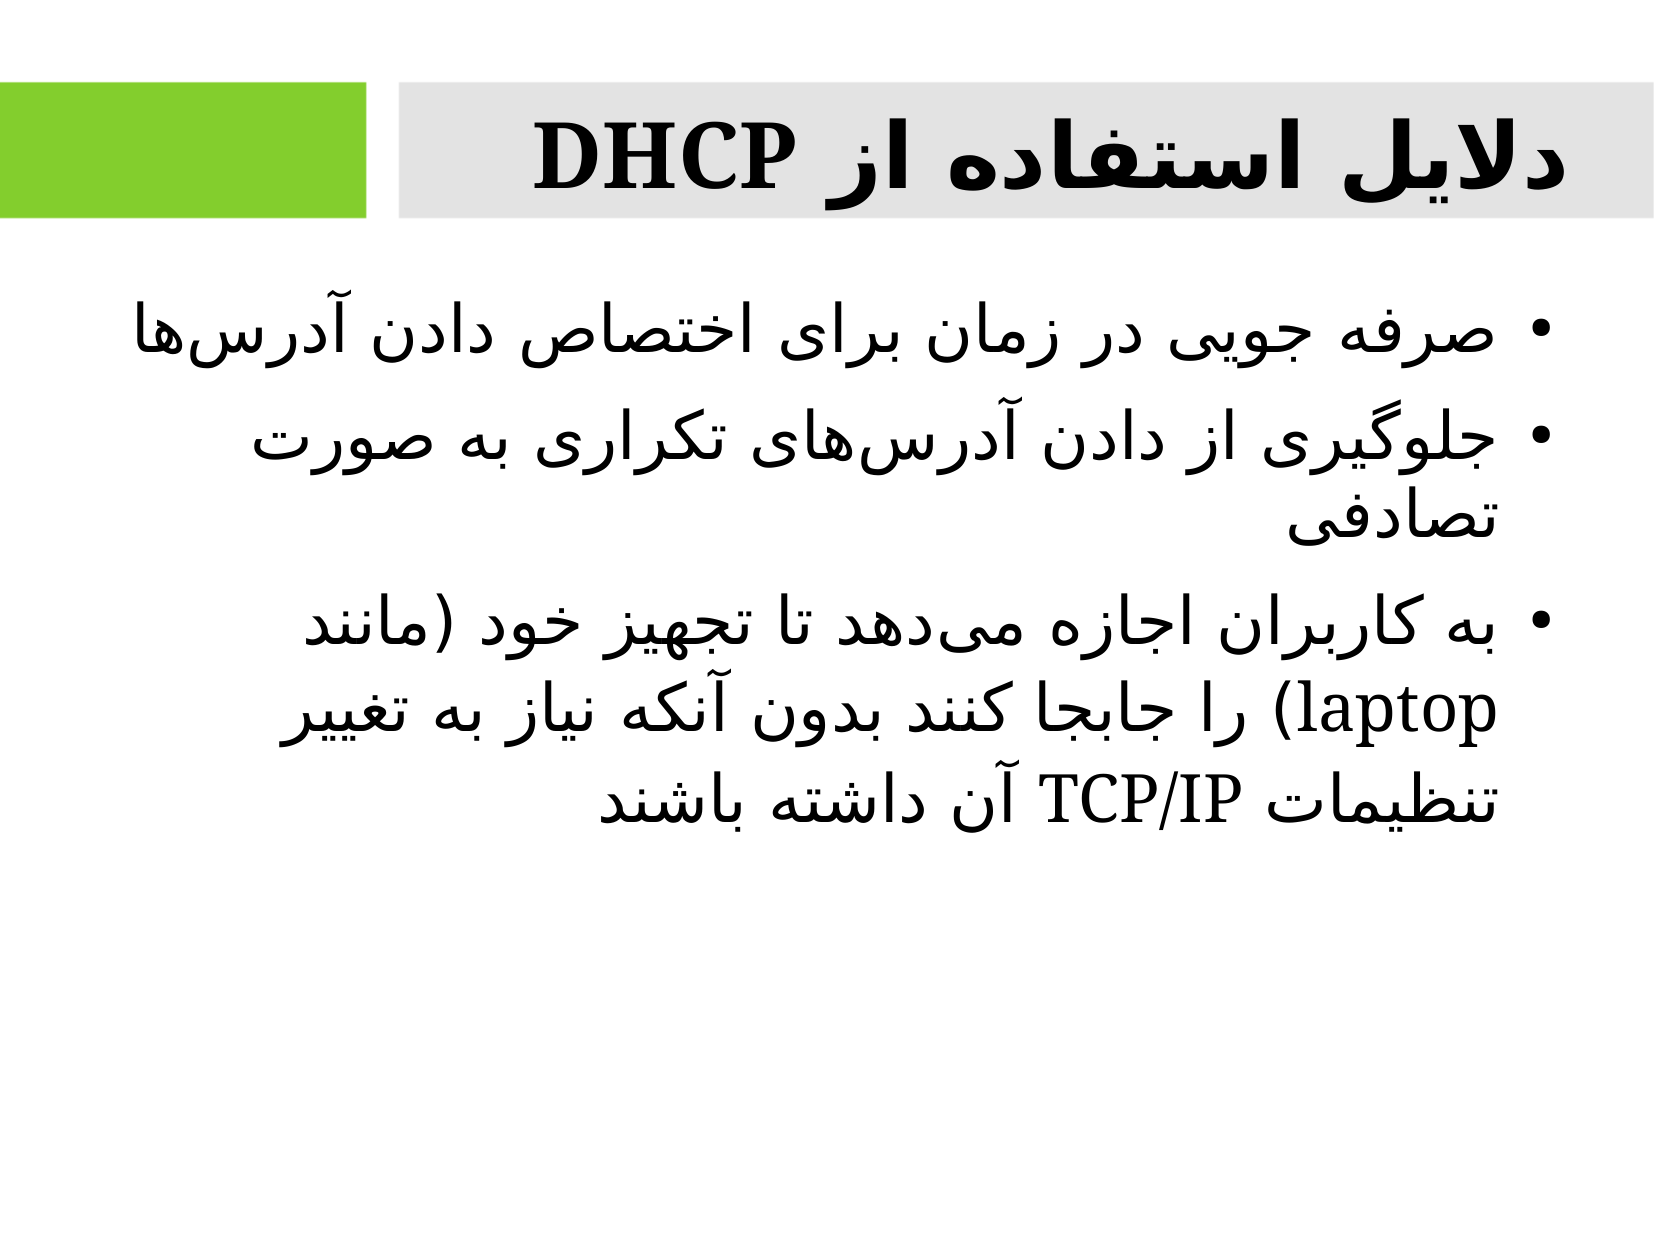

# دلایل استفاده از DHCP
صرفه جویی در زمان برای اختصاص دادن آدرس‌ها
جلوگیری از دادن آدرس‌های تکراری به صورت تصادفی
به کاربران اجازه می‌دهد تا تجهیز خود (مانند laptop) را جابجا کنند بدون آنکه نیاز به تغییر تنظیمات TCP/IP آن داشته باشند